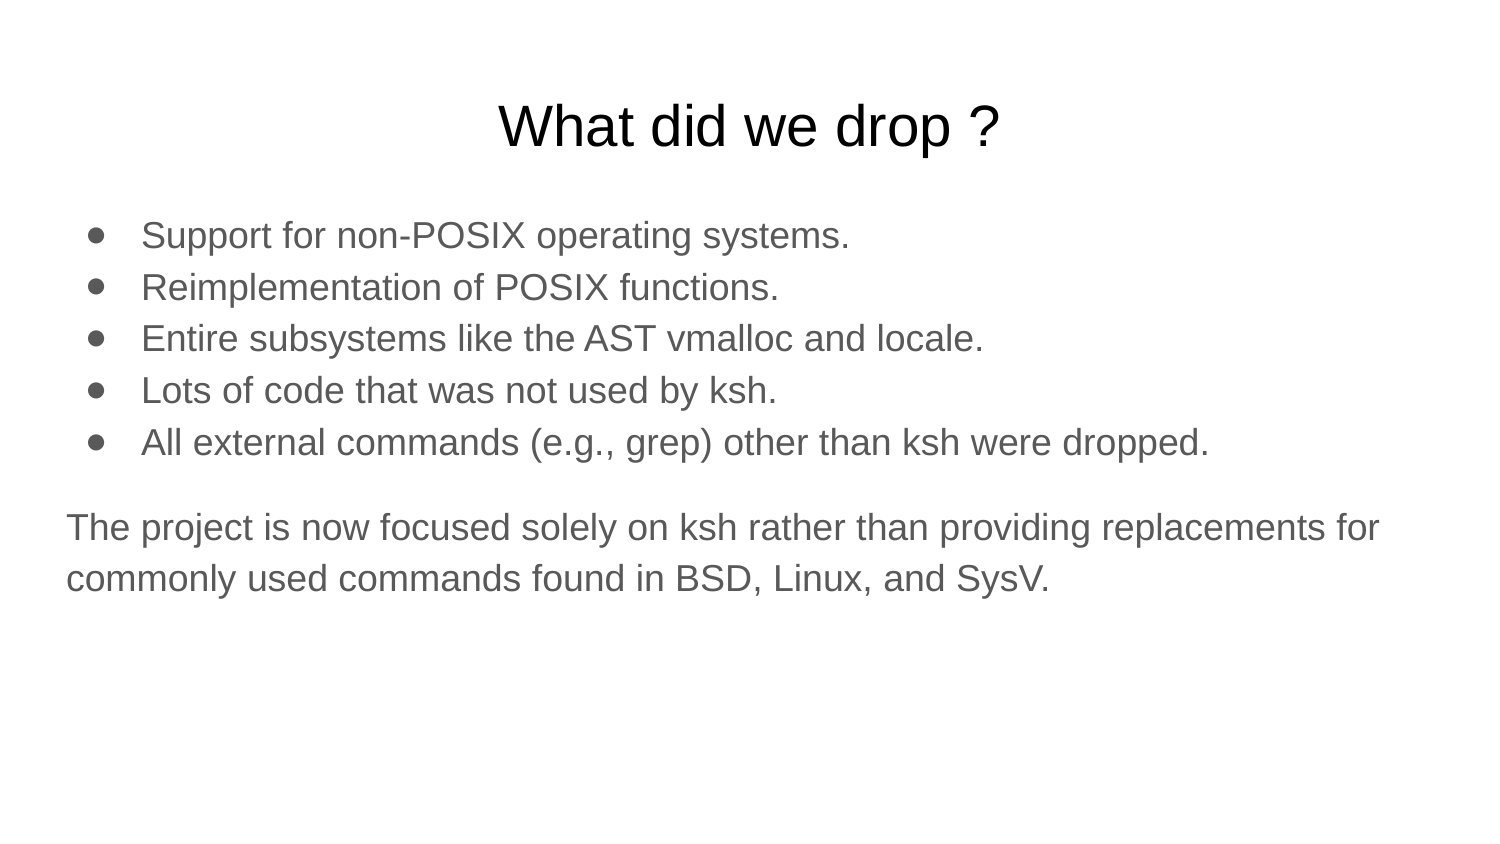

# What did we drop ?
Support for non-POSIX operating systems.
Reimplementation of POSIX functions.
Entire subsystems like the AST vmalloc and locale.
Lots of code that was not used by ksh.
All external commands (e.g., grep) other than ksh were dropped.
The project is now focused solely on ksh rather than providing replacements for commonly used commands found in BSD, Linux, and SysV.